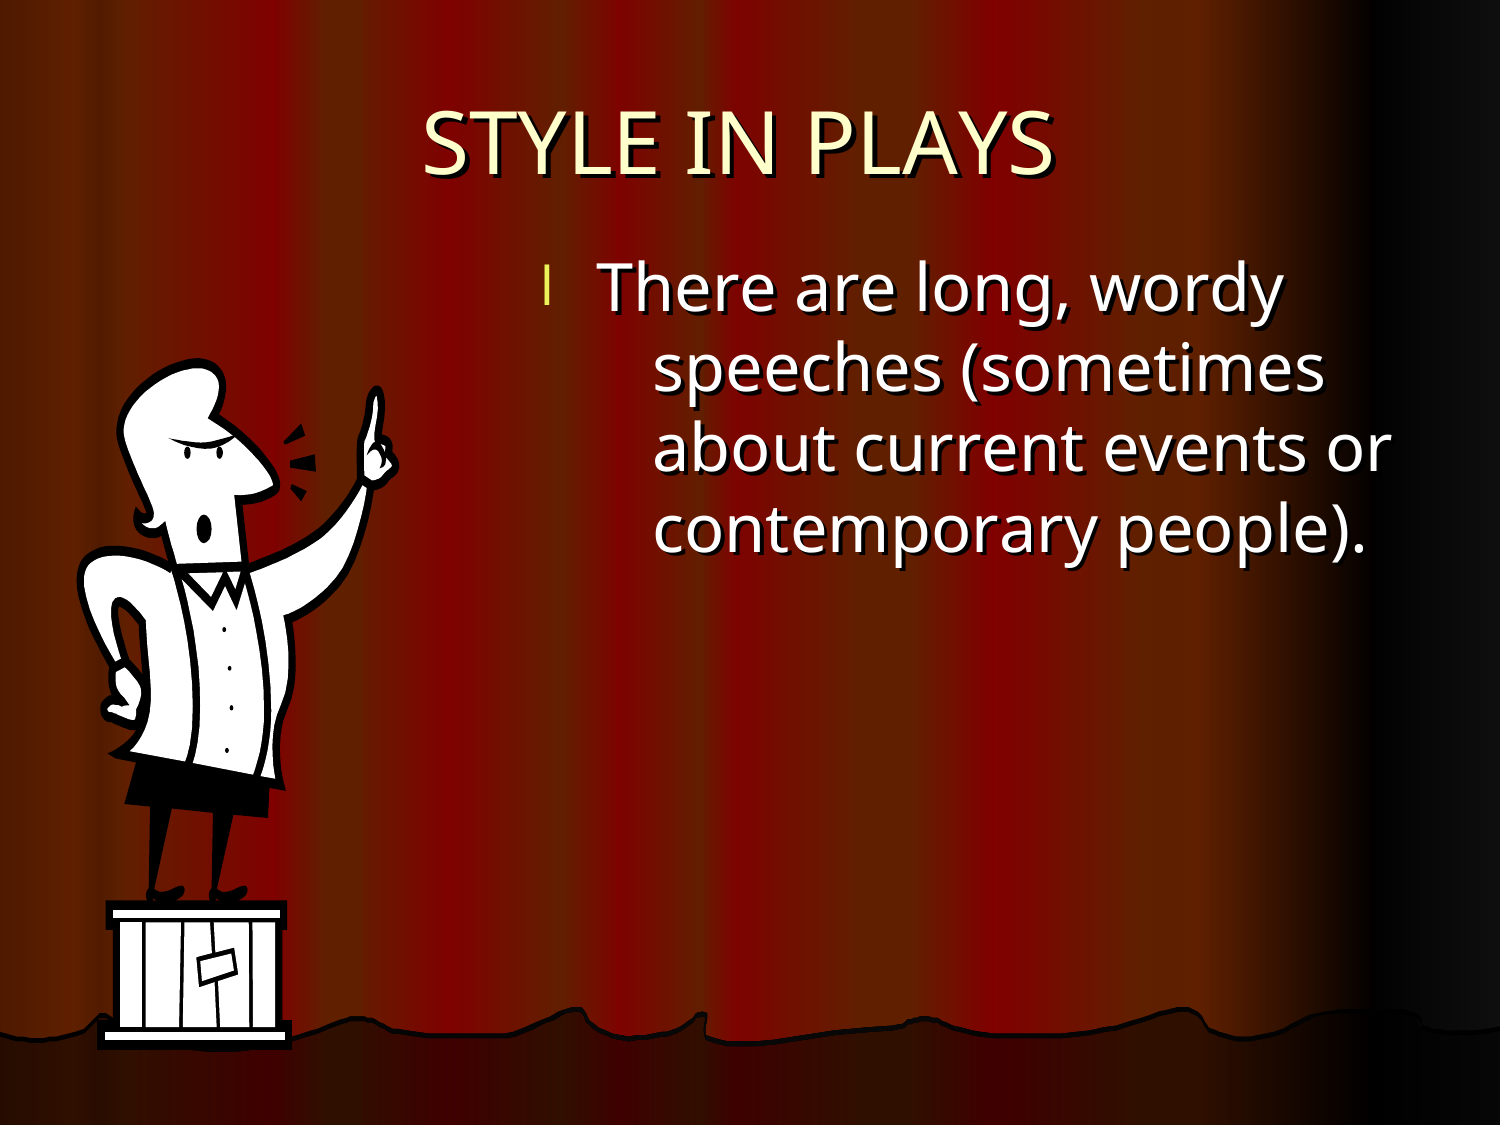

# STYLE IN PLAYS
There are long, wordy speeches (sometimes about current events or contemporary people).